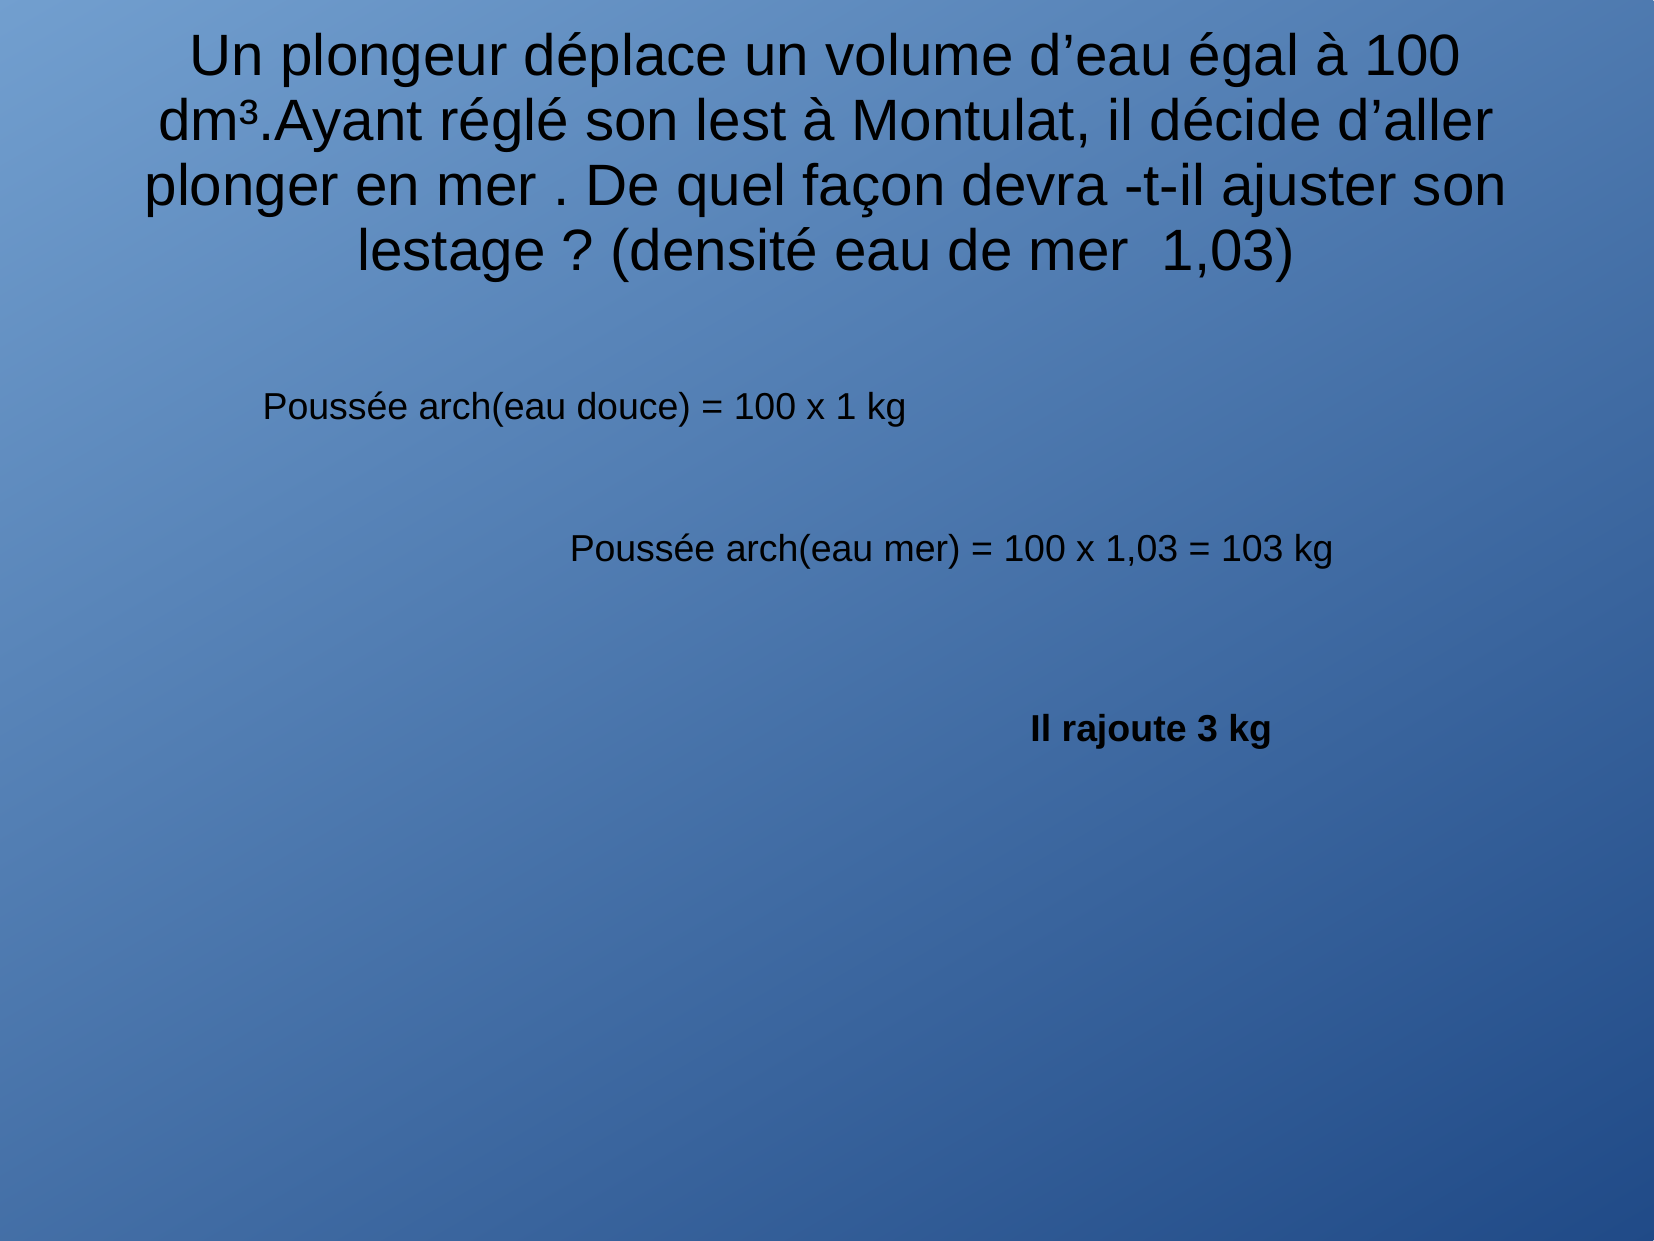

# Un plongeur déplace un volume d’eau égal à 100 dm³.Ayant réglé son lest à Montulat, il décide d’aller plonger en mer . De quel façon devra -t-il ajuster son lestage ? (densité eau de mer 1,03)
Poussée arch(eau douce) = 100 x 1 kg
Poussée arch(eau mer) = 100 x 1,03 = 103 kg
Il rajoute 3 kg